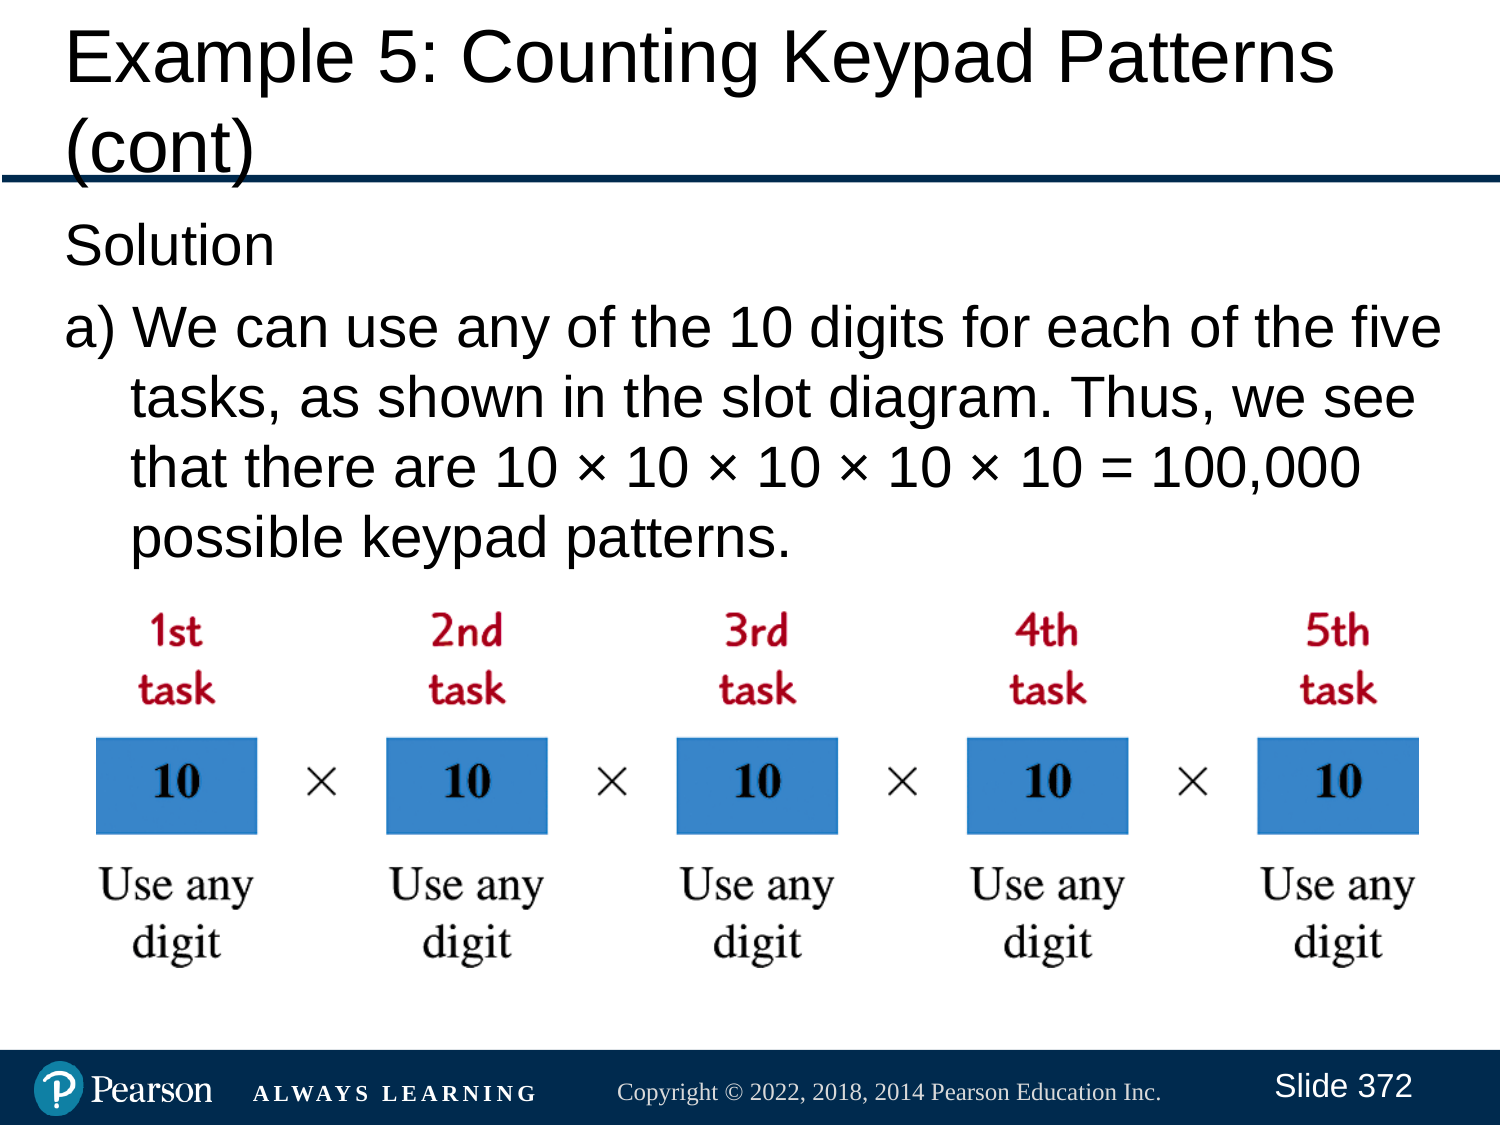

# Example 5: Counting Keypad Patterns (cont)
Solution
a) We can use any of the 10 digits for each of the five tasks, as shown in the slot diagram. Thus, we see that there are 10 × 10 × 10 × 10 × 10 = 100,000 possible keypad patterns.